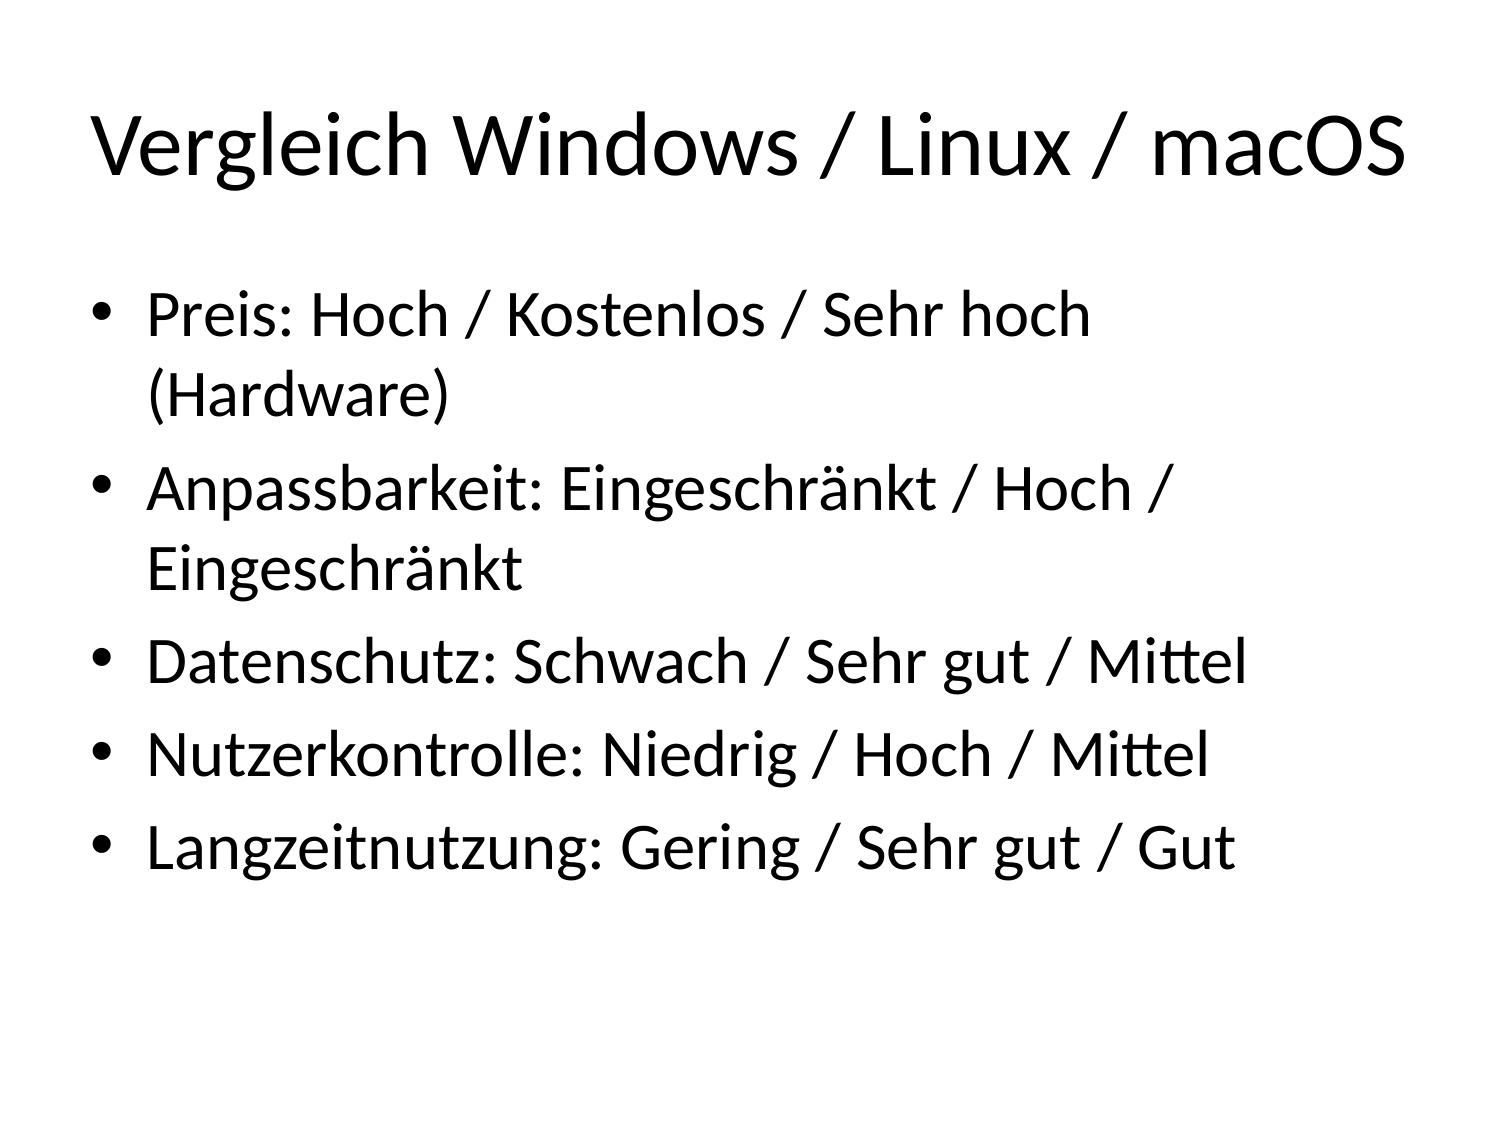

# Vergleich Windows / Linux / macOS
Preis: Hoch / Kostenlos / Sehr hoch (Hardware)
Anpassbarkeit: Eingeschränkt / Hoch / Eingeschränkt
Datenschutz: Schwach / Sehr gut / Mittel
Nutzerkontrolle: Niedrig / Hoch / Mittel
Langzeitnutzung: Gering / Sehr gut / Gut